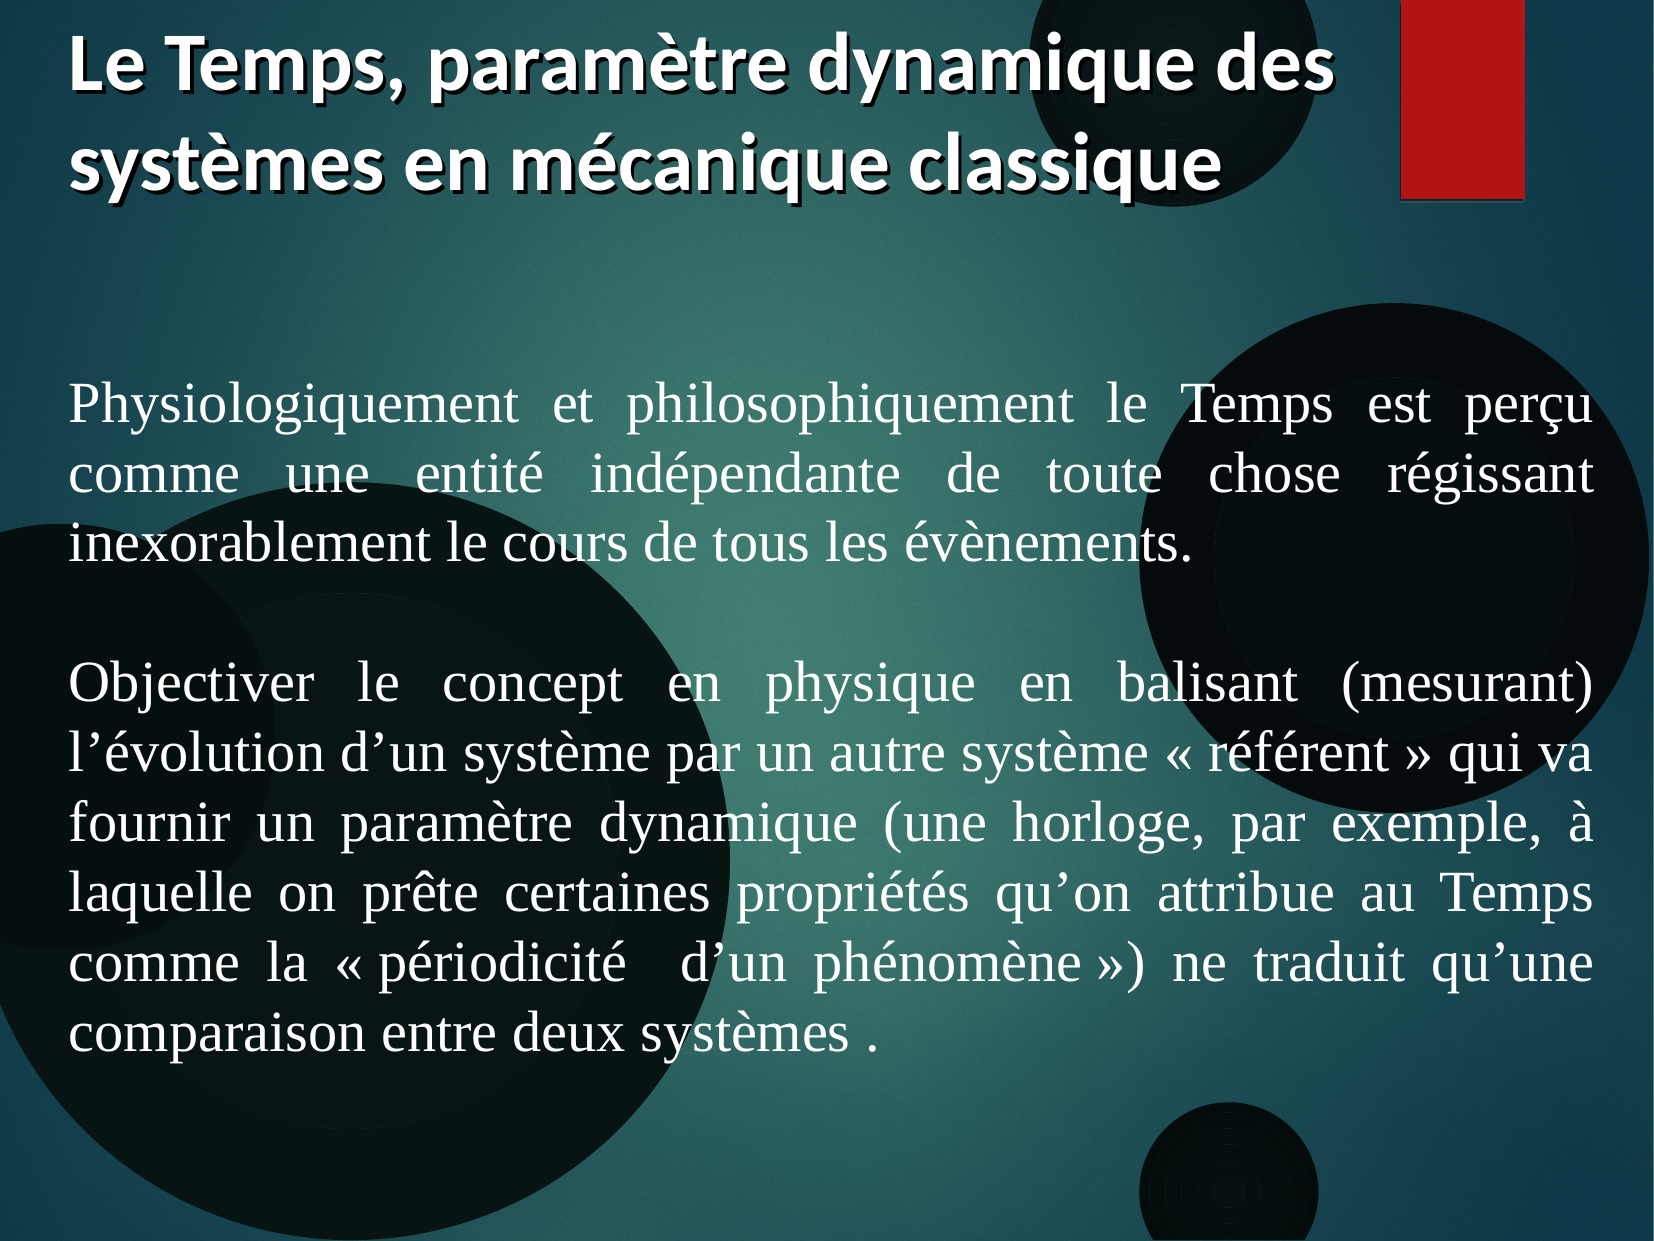

Le Temps, paramètre dynamique des systèmes en mécanique classique
Physiologiquement et philosophiquement le Temps est perçu comme une entité indépendante de toute chose régissant inexorablement le cours de tous les évènements.
Objectiver le concept en physique en balisant (mesurant) l’évolution d’un système par un autre système « référent » qui va fournir un paramètre dynamique (une horloge, par exemple, à laquelle on prête certaines propriétés qu’on attribue au Temps comme la « périodicité d’un phénomène ») ne traduit qu’une comparaison entre deux systèmes .